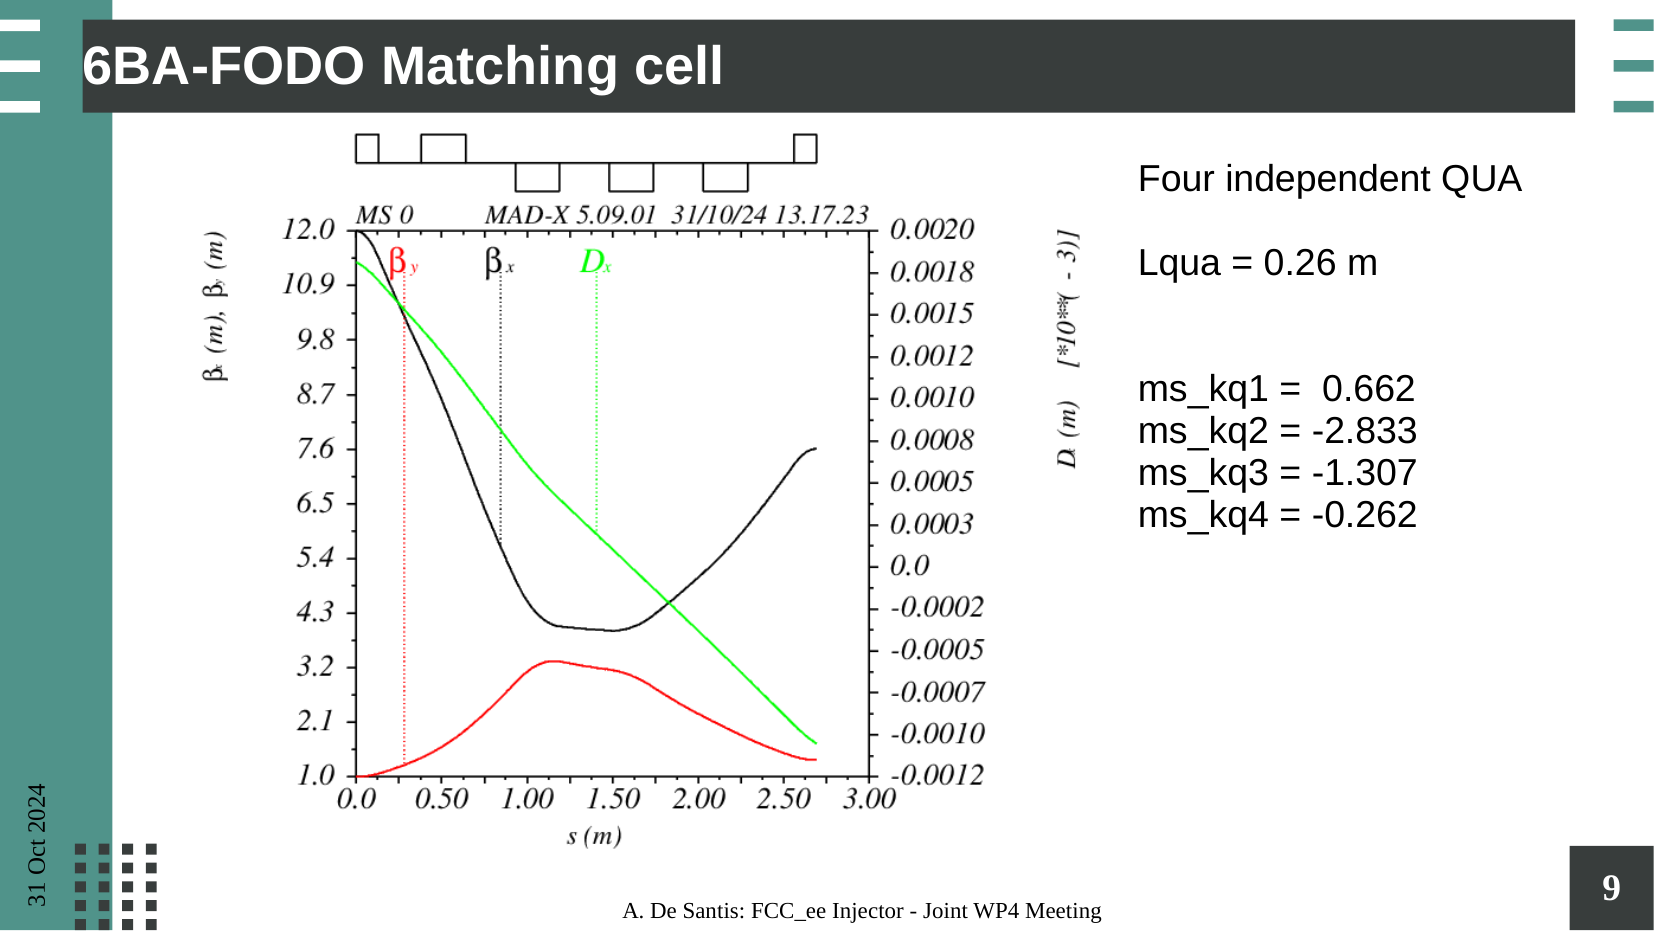

# 6BA-FODO Matching cell
Four independent QUA
Lqua = 0.26 m
ms_kq1 = 0.662
ms_kq2 = -2.833
ms_kq3 = -1.307
ms_kq4 = -0.262
31 Oct 2024
9
A. De Santis: FCC_ee Injector - Joint WP4 Meeting